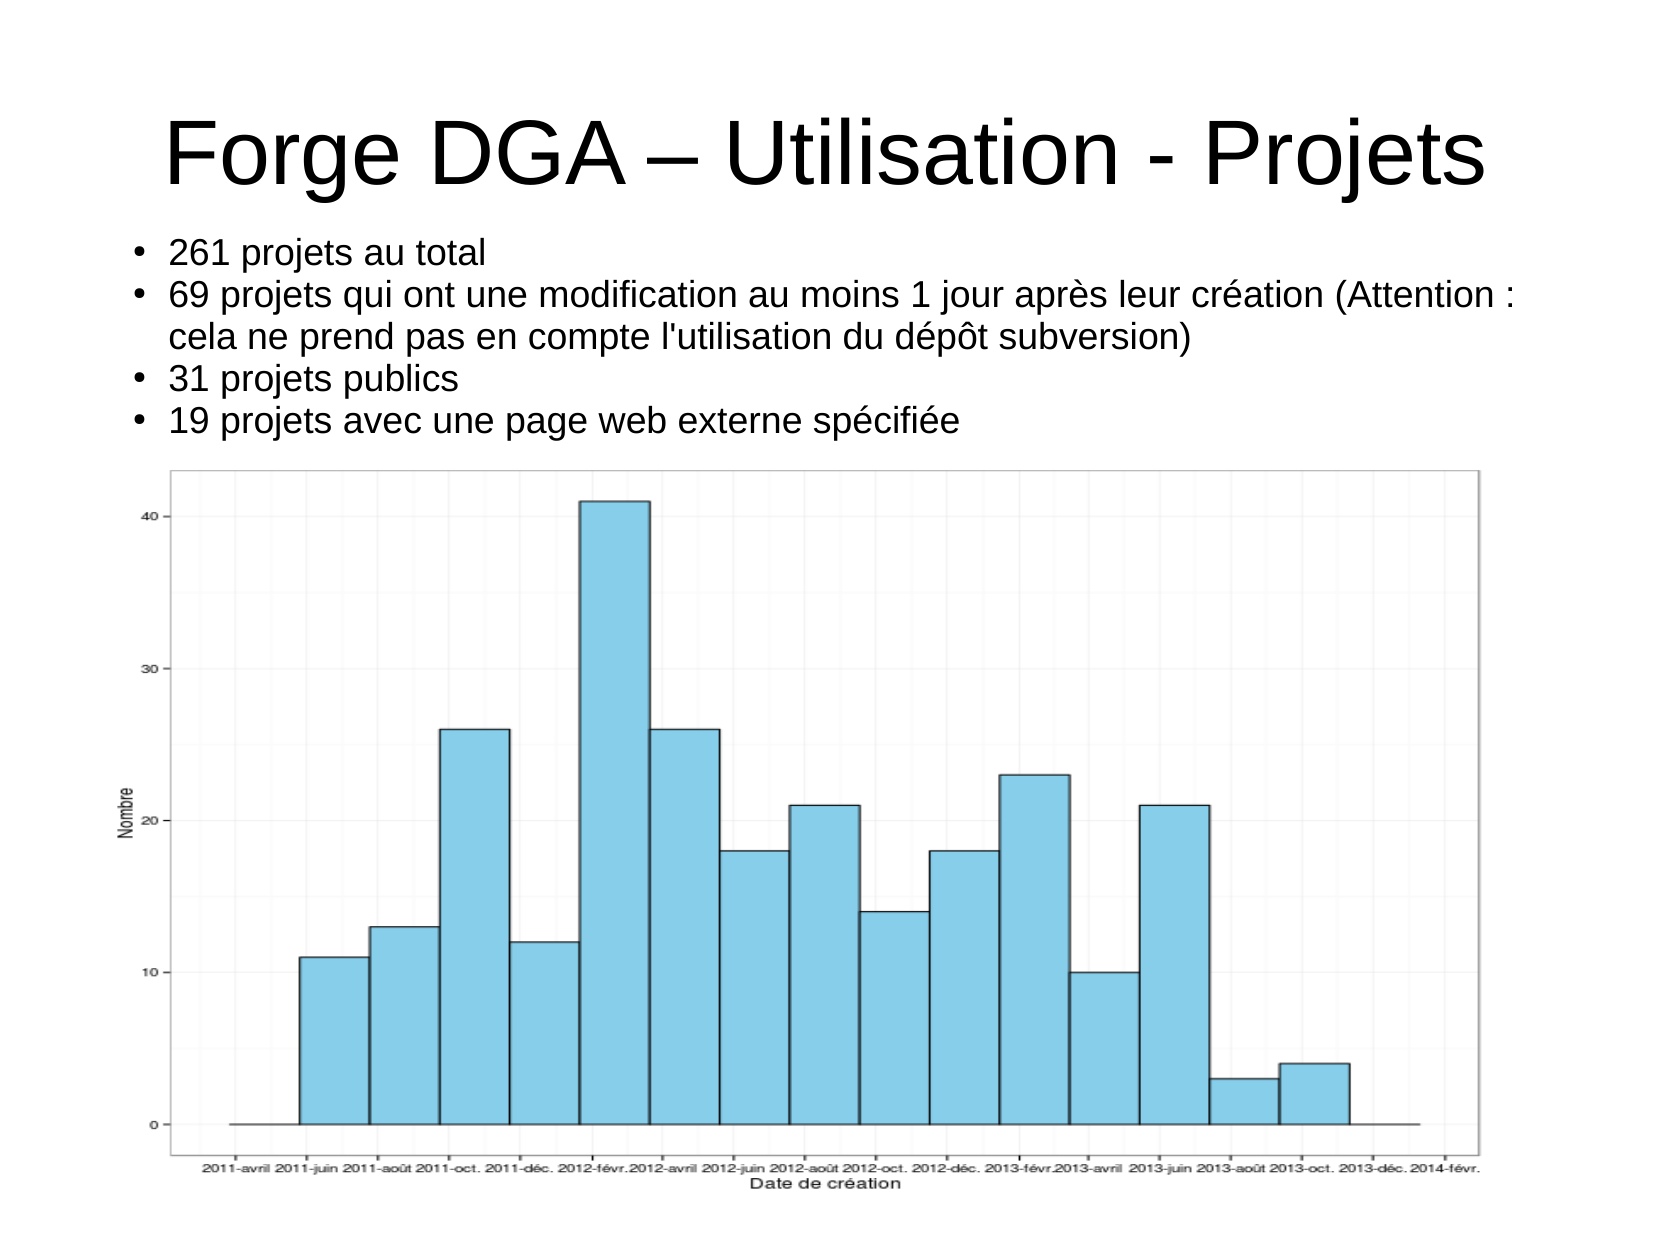

# Forge DGA – Utilisation - Projets
261 projets au total
69 projets qui ont une modification au moins 1 jour après leur création (Attention : cela ne prend pas en compte l'utilisation du dépôt subversion)
31 projets publics
19 projets avec une page web externe spécifiée